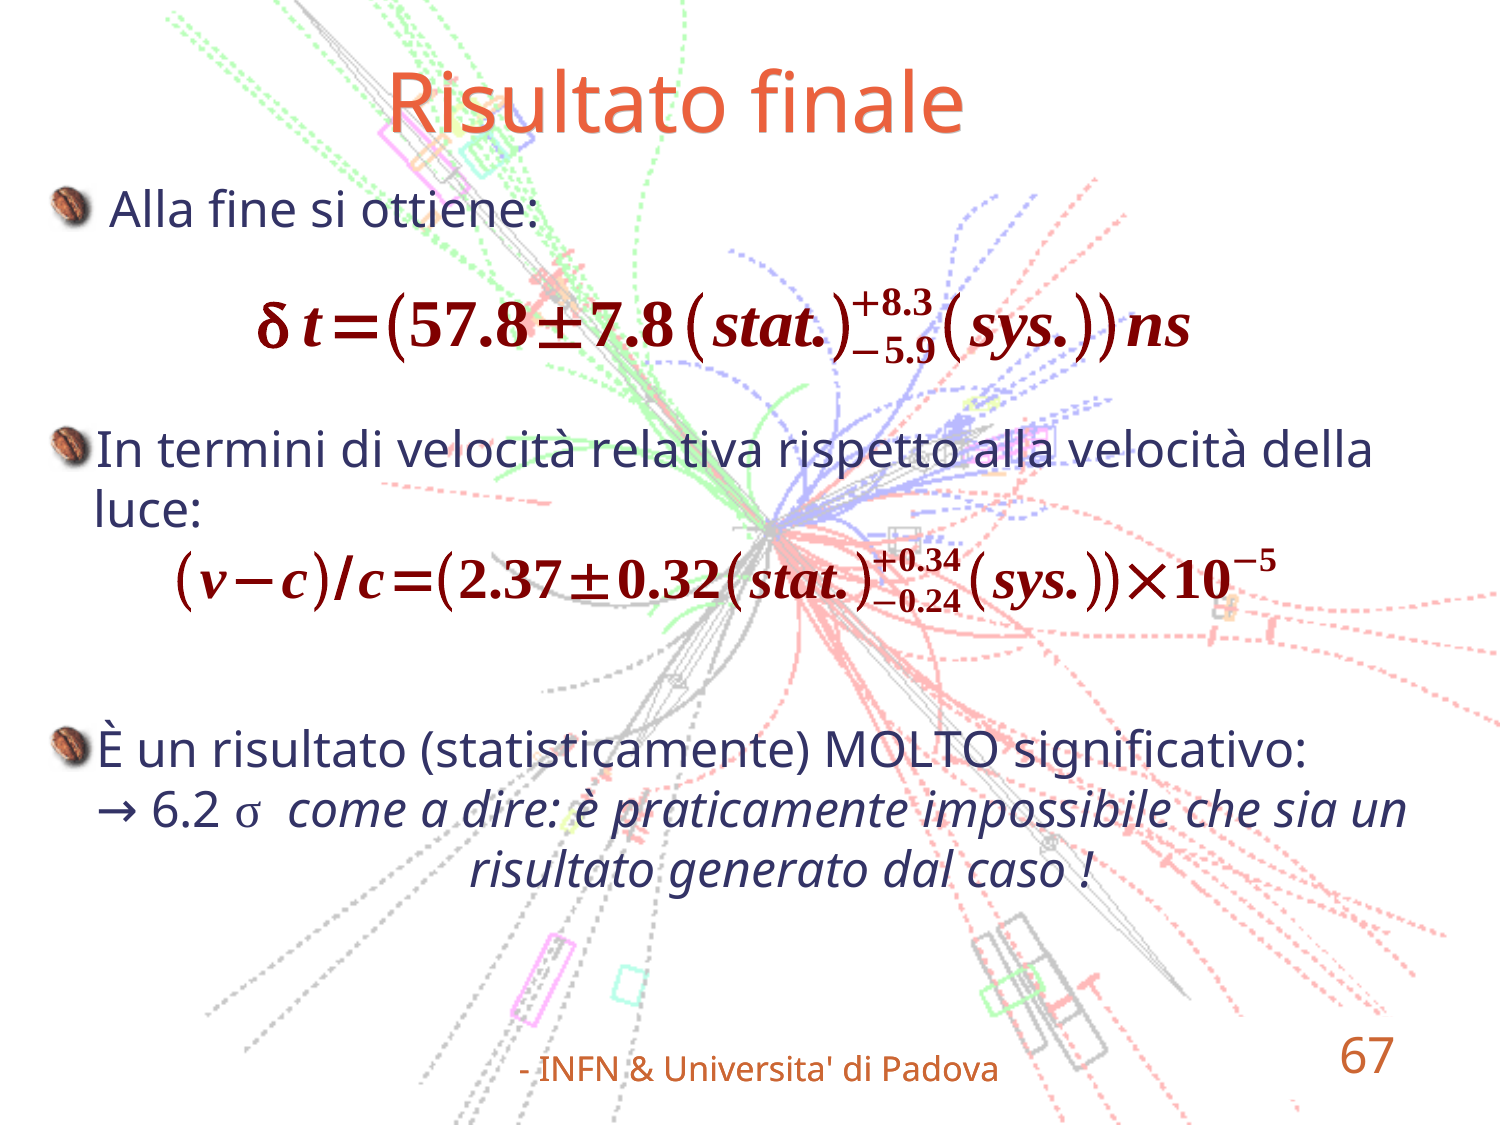

Risultato finale
 Alla fine si ottiene:
In termini di velocità relativa rispetto alla velocità della luce:
È un risultato (statisticamente) MOLTO significativo:
→ 6.2 σ come a dire: è praticamente impossibile che sia un risultato generato dal caso !
67